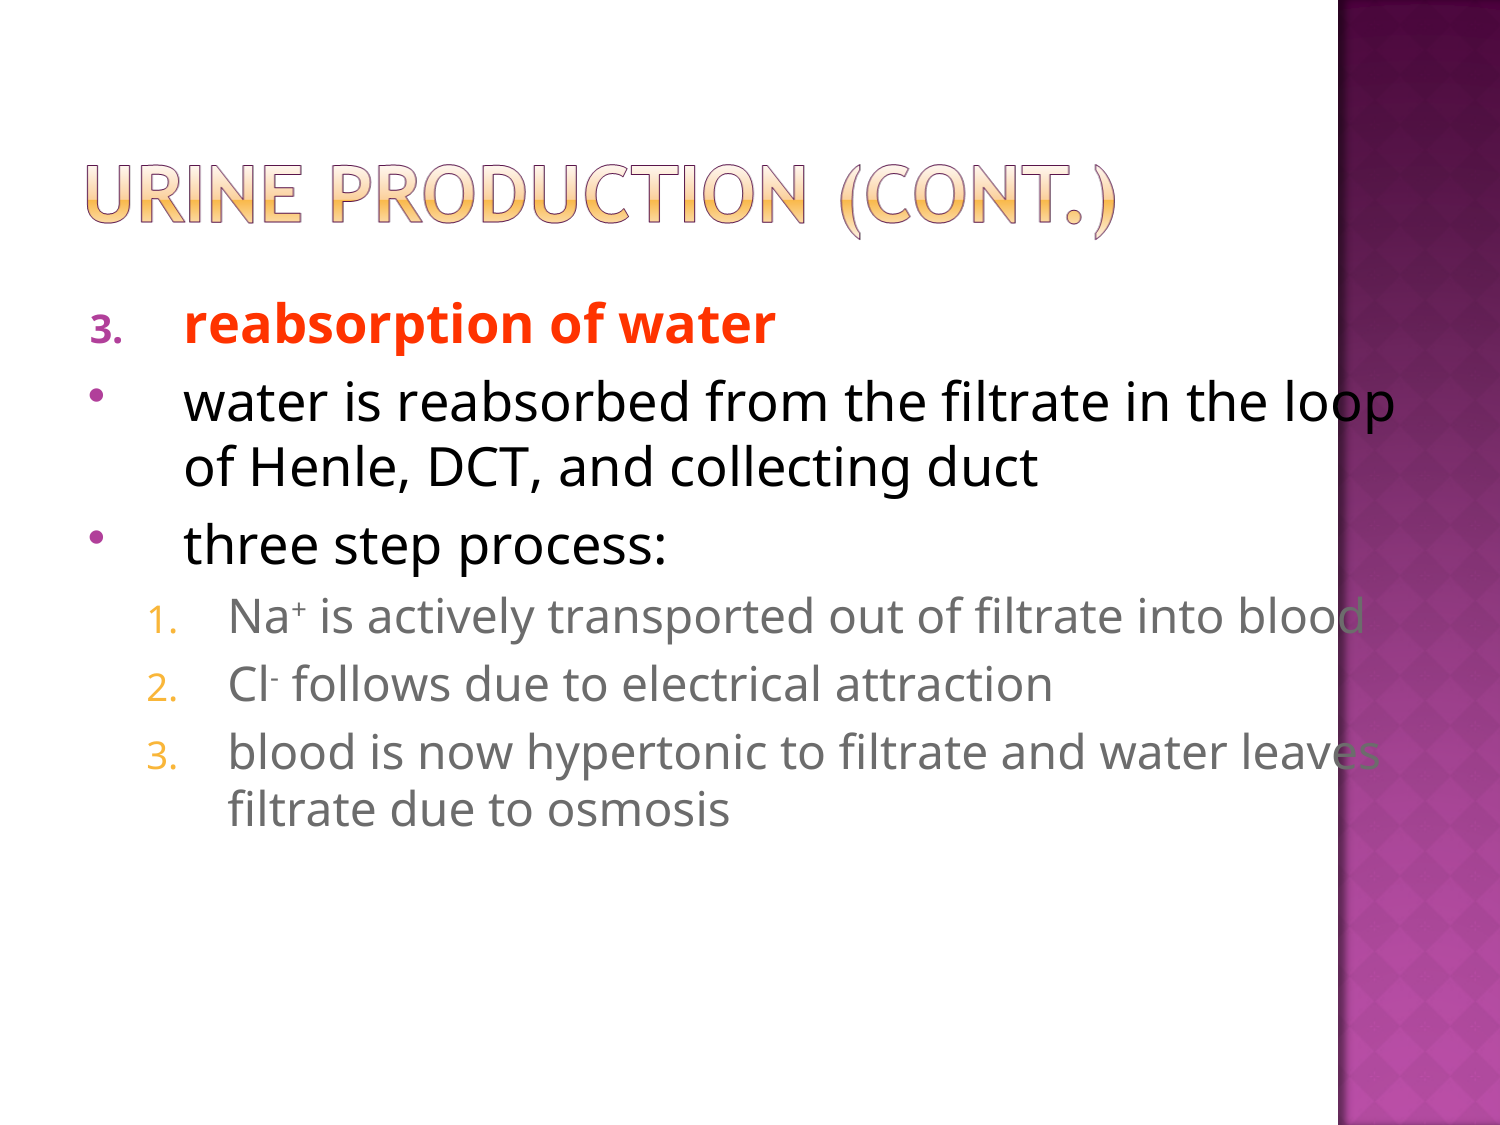

# reabsorption of water
water is reabsorbed from the filtrate in the loop of Henle, DCT, and collecting duct
three step process:
Na+ is actively transported out of filtrate into blood
Cl- follows due to electrical attraction
blood is now hypertonic to filtrate and water leaves filtrate due to osmosis